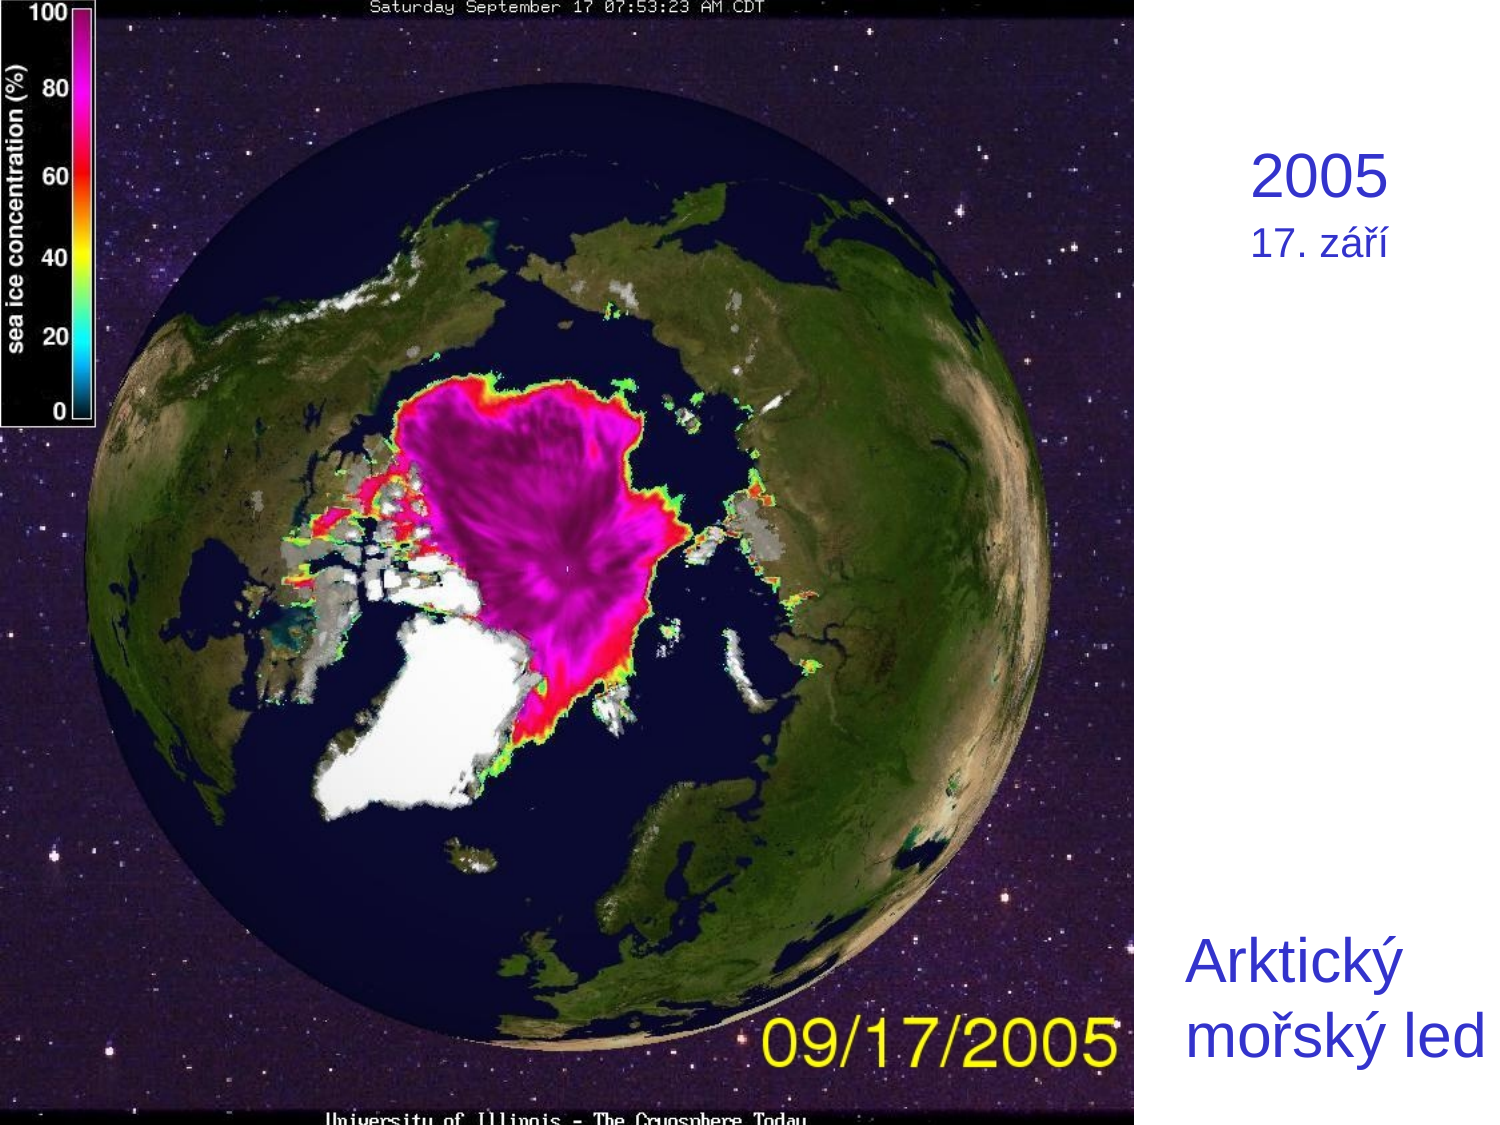

# 2005 17. září
Arktický
mořský led